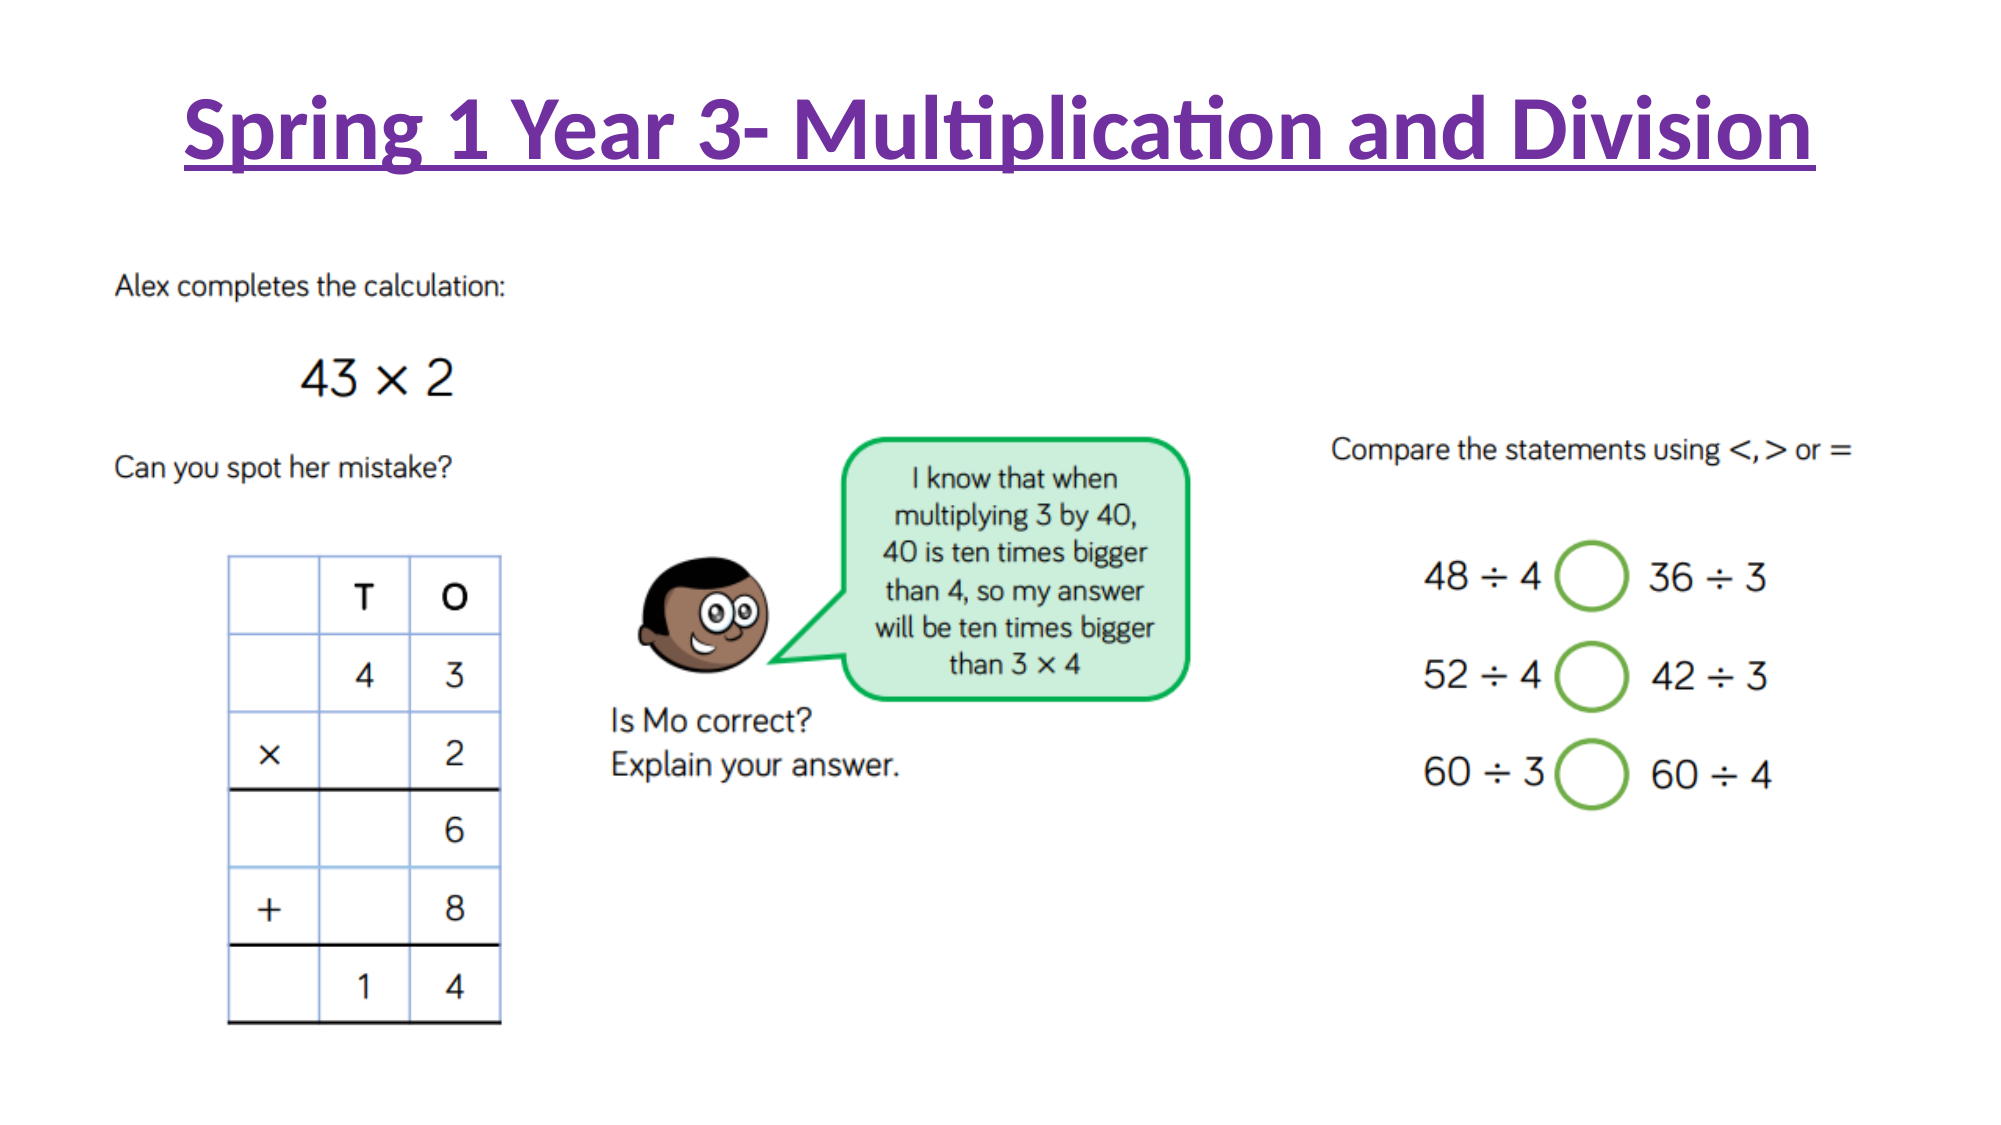

# Spring 1 Year 3- Multiplication and Division